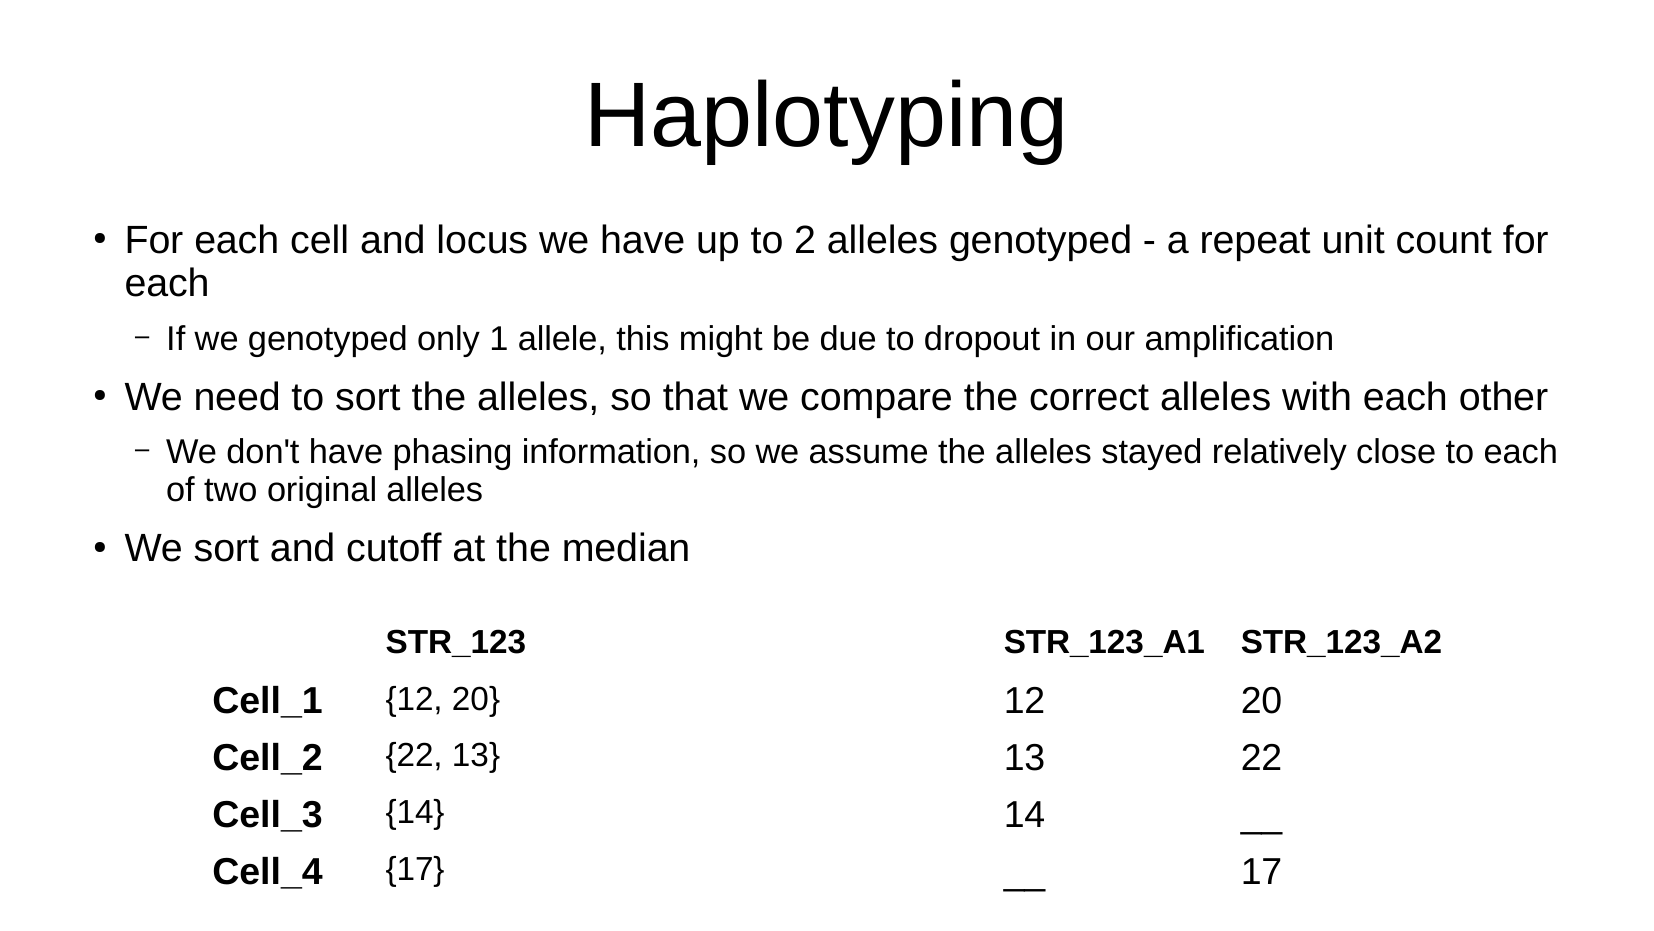

# Haplotyping
For each cell and locus we have up to 2 alleles genotyped - a repeat unit count for each
If we genotyped only 1 allele, this might be due to dropout in our amplification
We need to sort the alleles, so that we compare the correct alleles with each other
We don't have phasing information, so we assume the alleles stayed relatively close to each of two original alleles
We sort and cutoff at the median
| | STR\_123 | STR\_123\_A1 | STR\_123\_A2 |
| --- | --- | --- | --- |
| Cell\_1 | {12, 20} | 12 | 20 |
| Cell\_2 | {22, 13} | 13 | 22 |
| Cell\_3 | {14} | 14 | \_\_ |
| Cell\_4 | {17} | \_\_ | 17 |